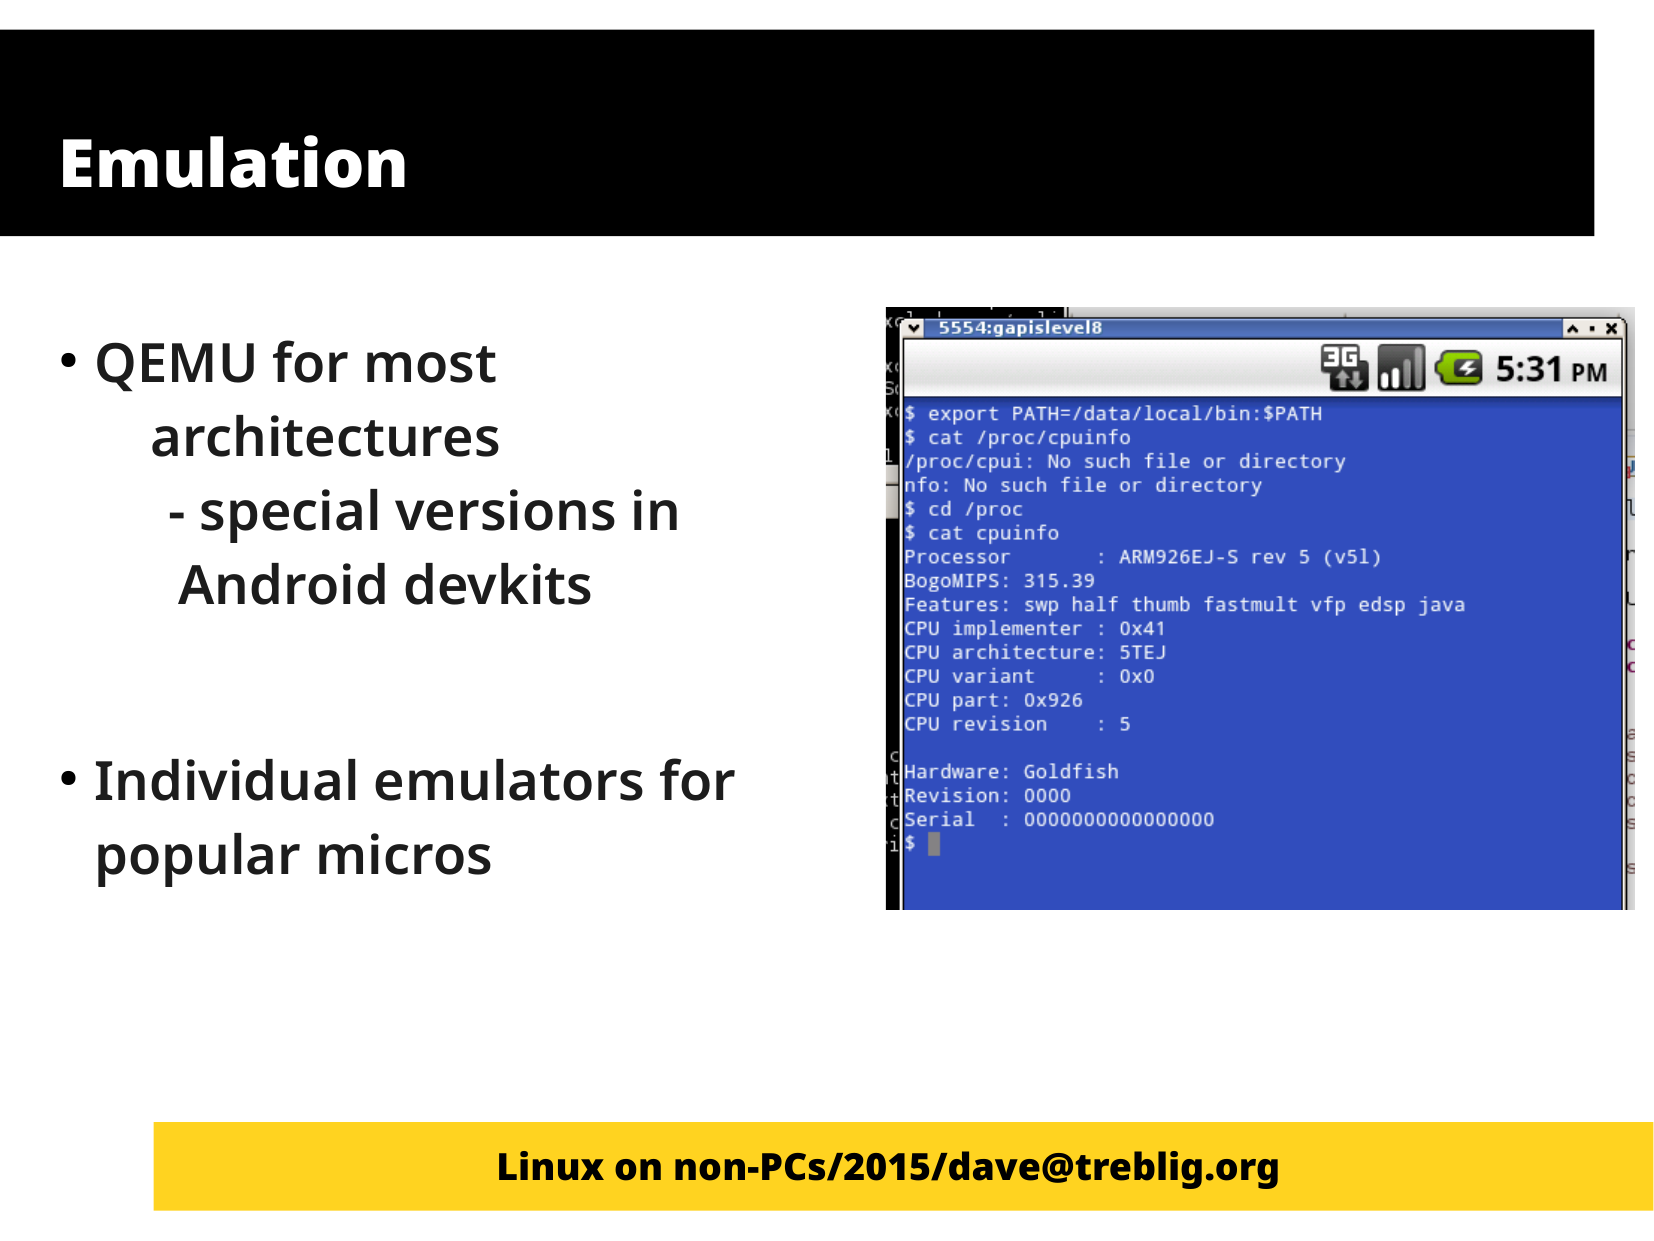

# Emulation
QEMU for most
 architectures
	- special versions in
 Android devkits
Individual emulators for
popular micros